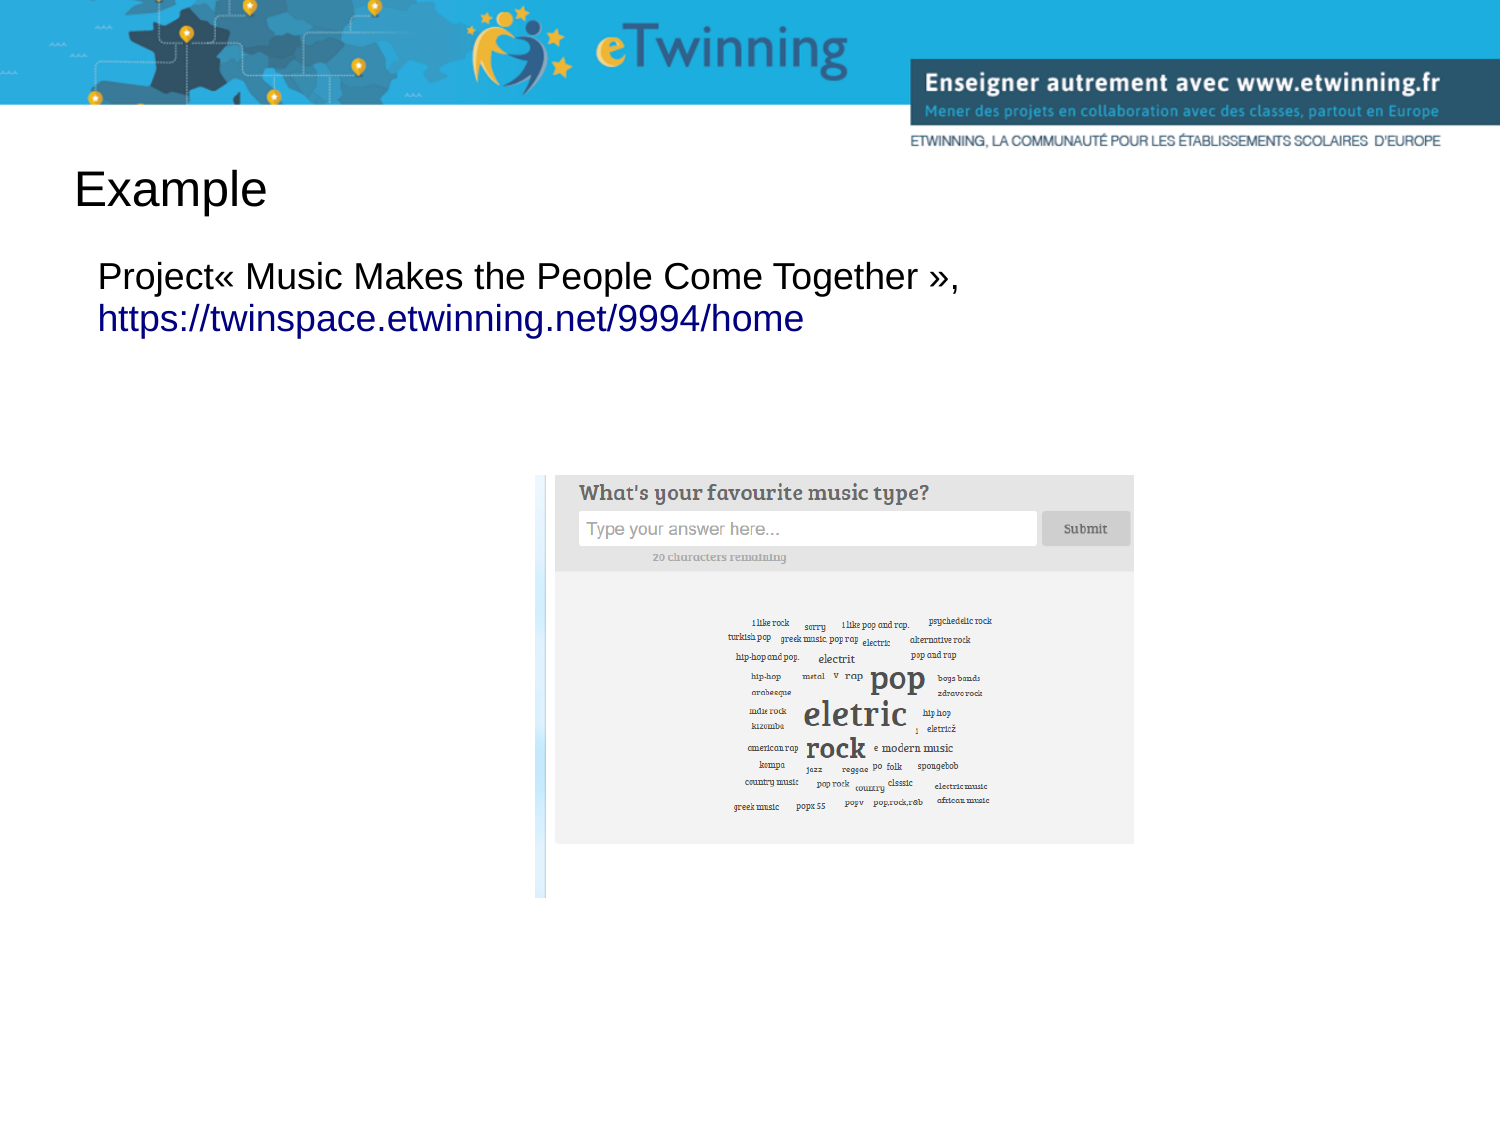

Example
Project« Music Makes the People Come Together »,
https://twinspace.etwinning.net/9994/home